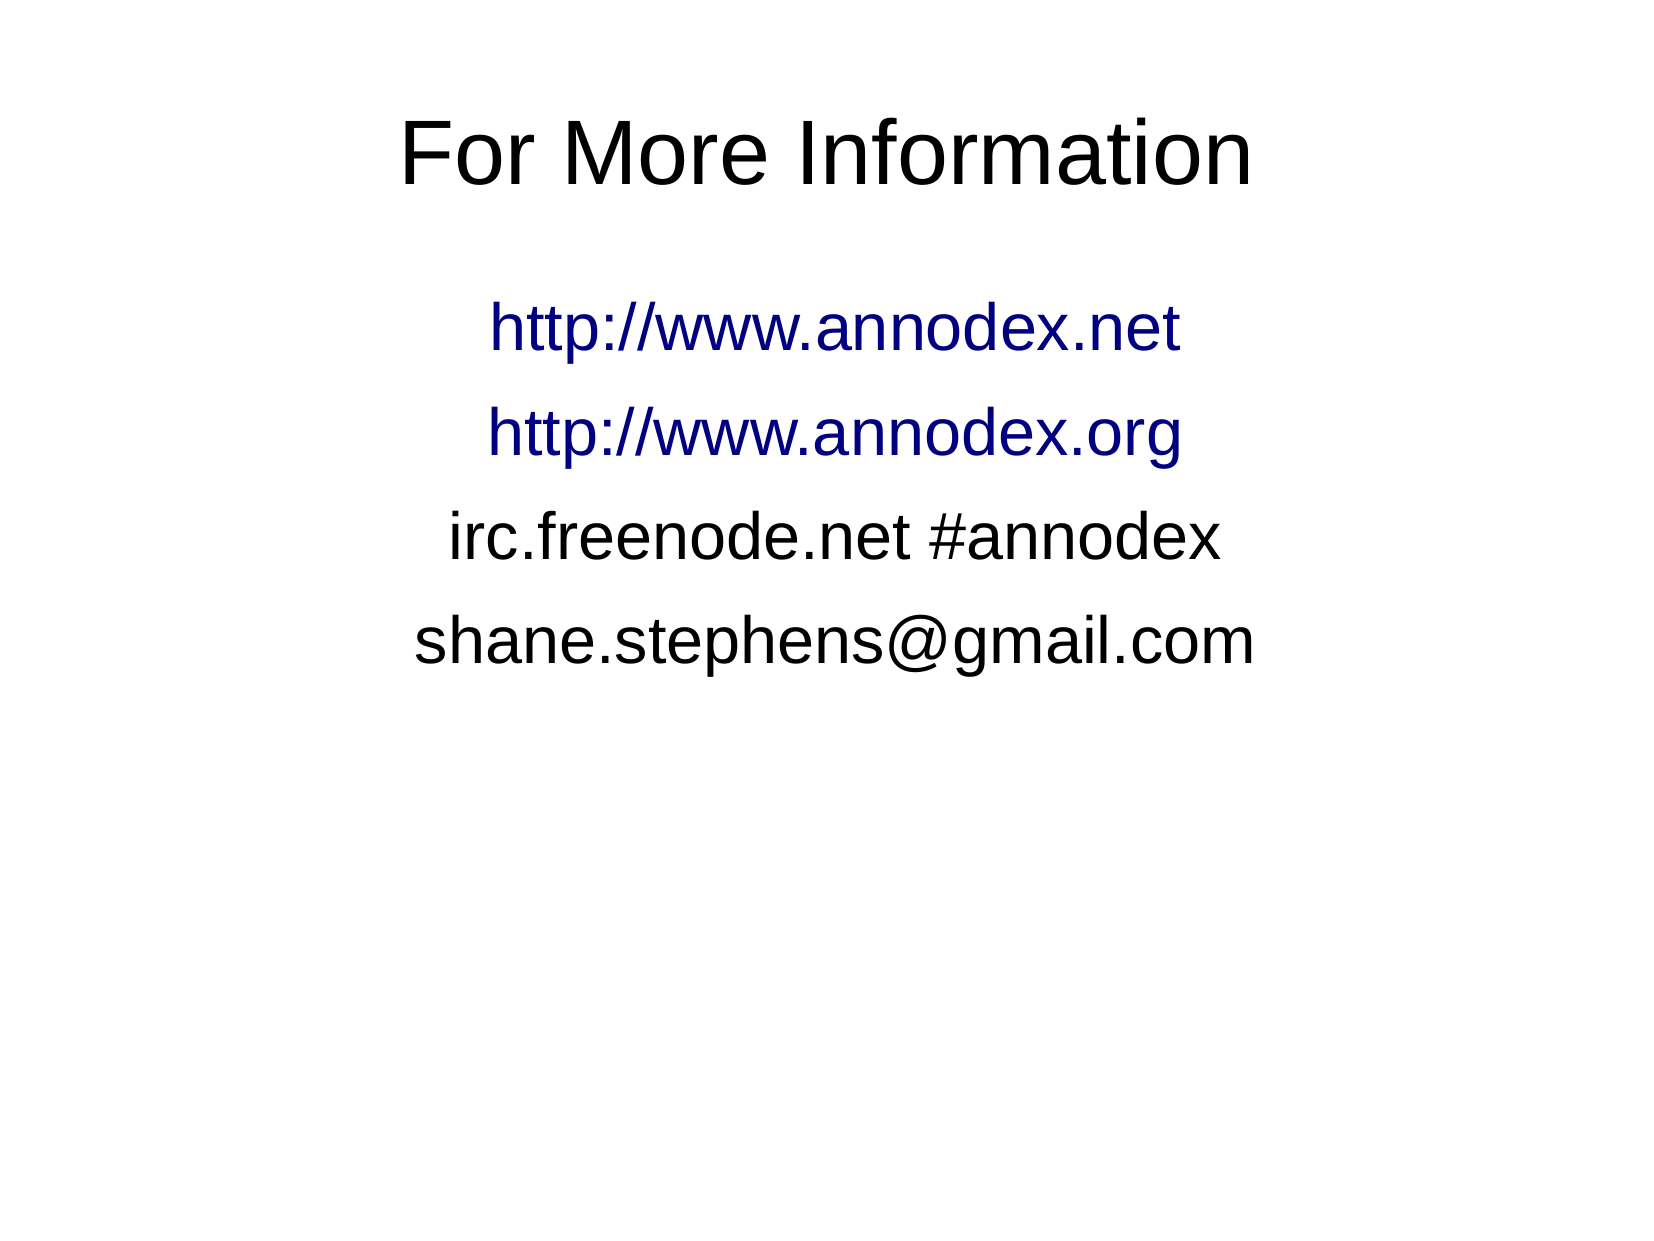

# For More Information
http://www.annodex.net
http://www.annodex.org
irc.freenode.net #annodex
shane.stephens@gmail.com